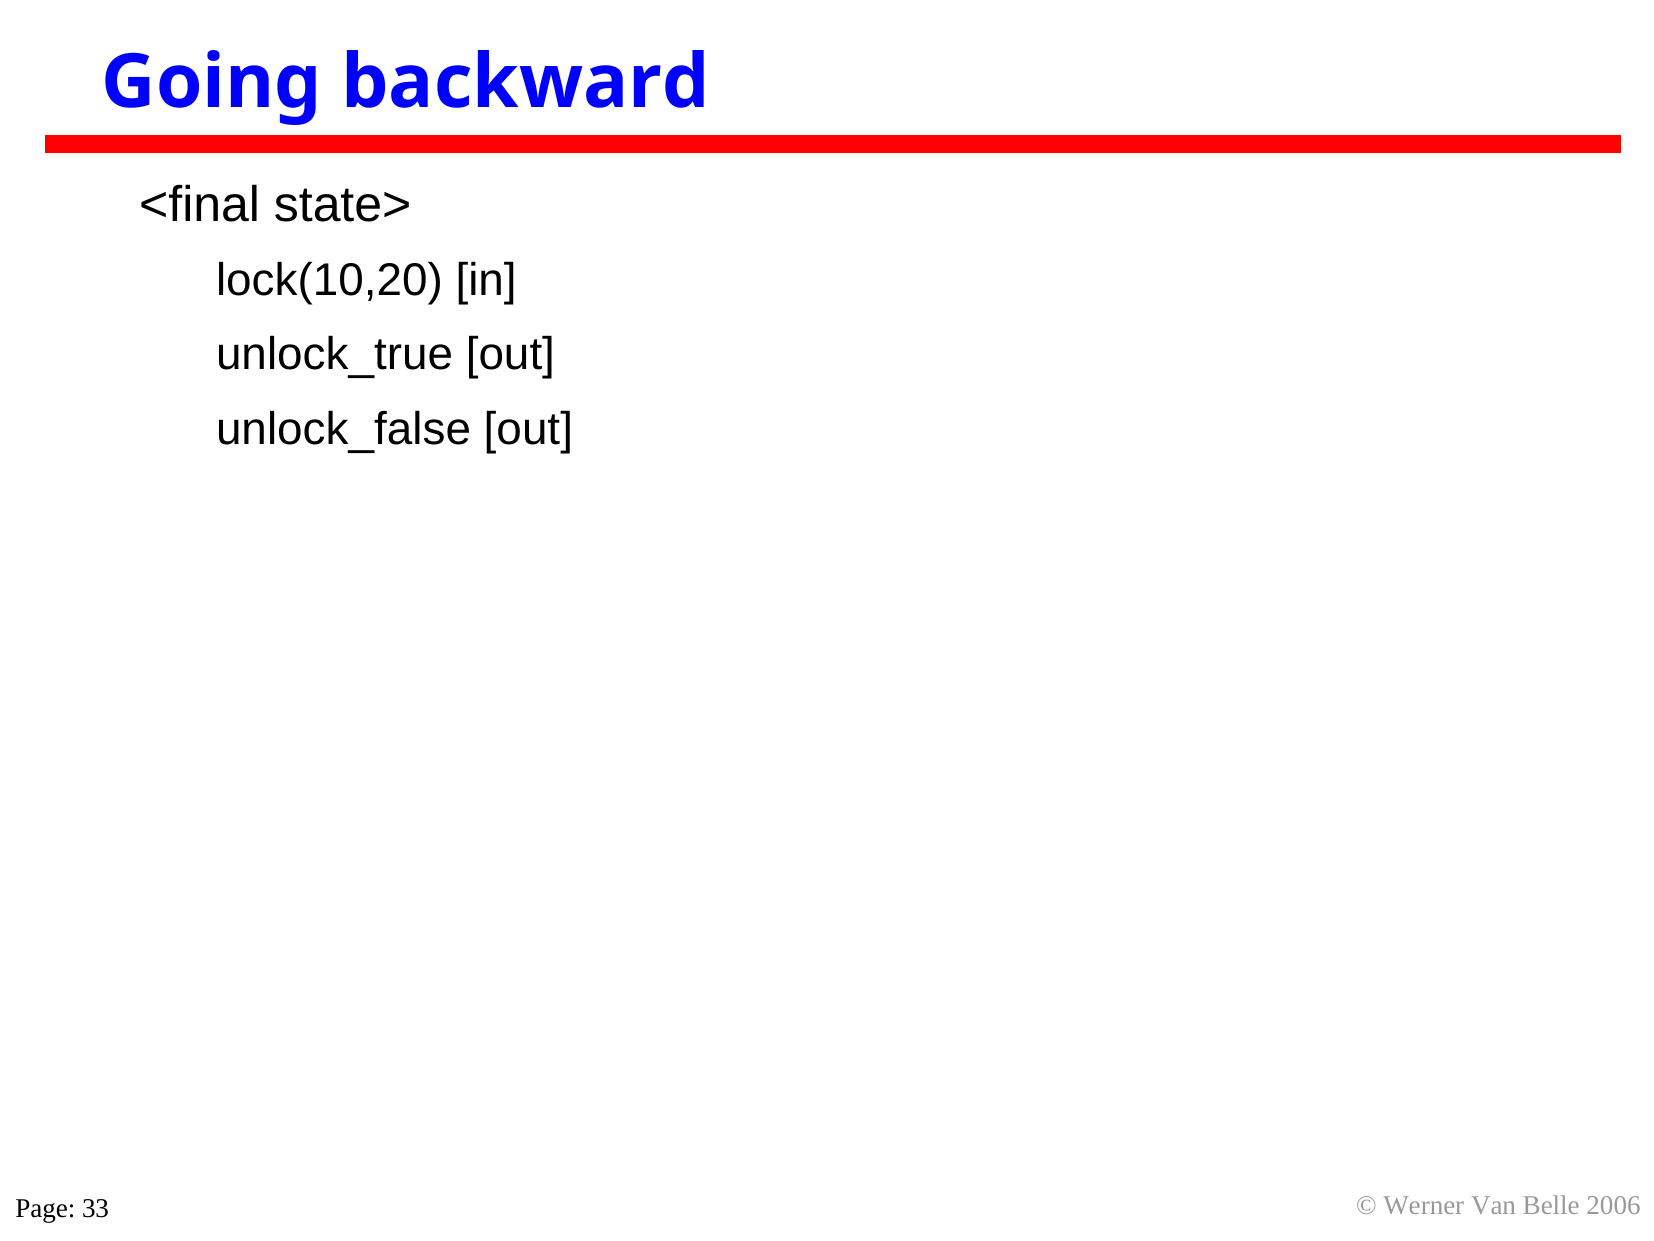

# Going backward
<final state>
lock(10,20) [in]
unlock_true [out]
unlock_false [out]